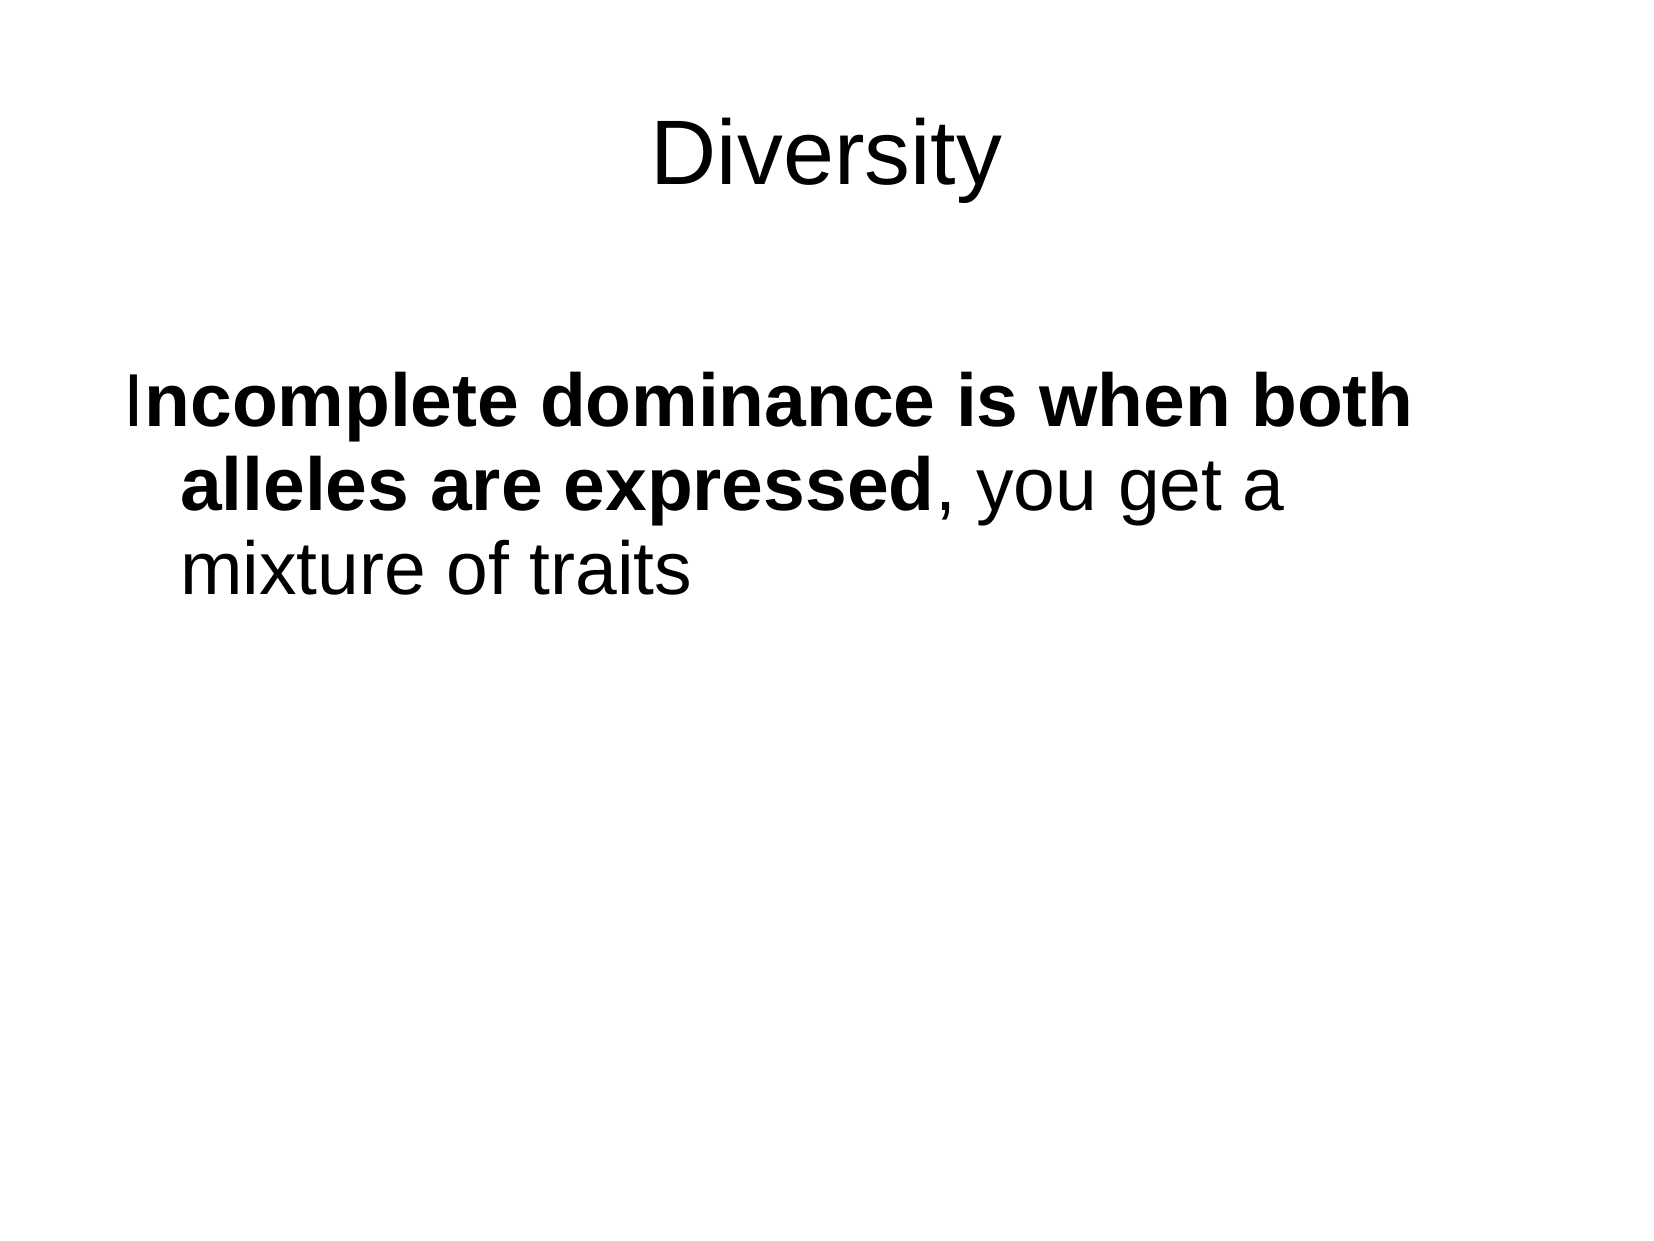

# Diversity
Incomplete dominance is when both alleles are expressed, you get a mixture of traits